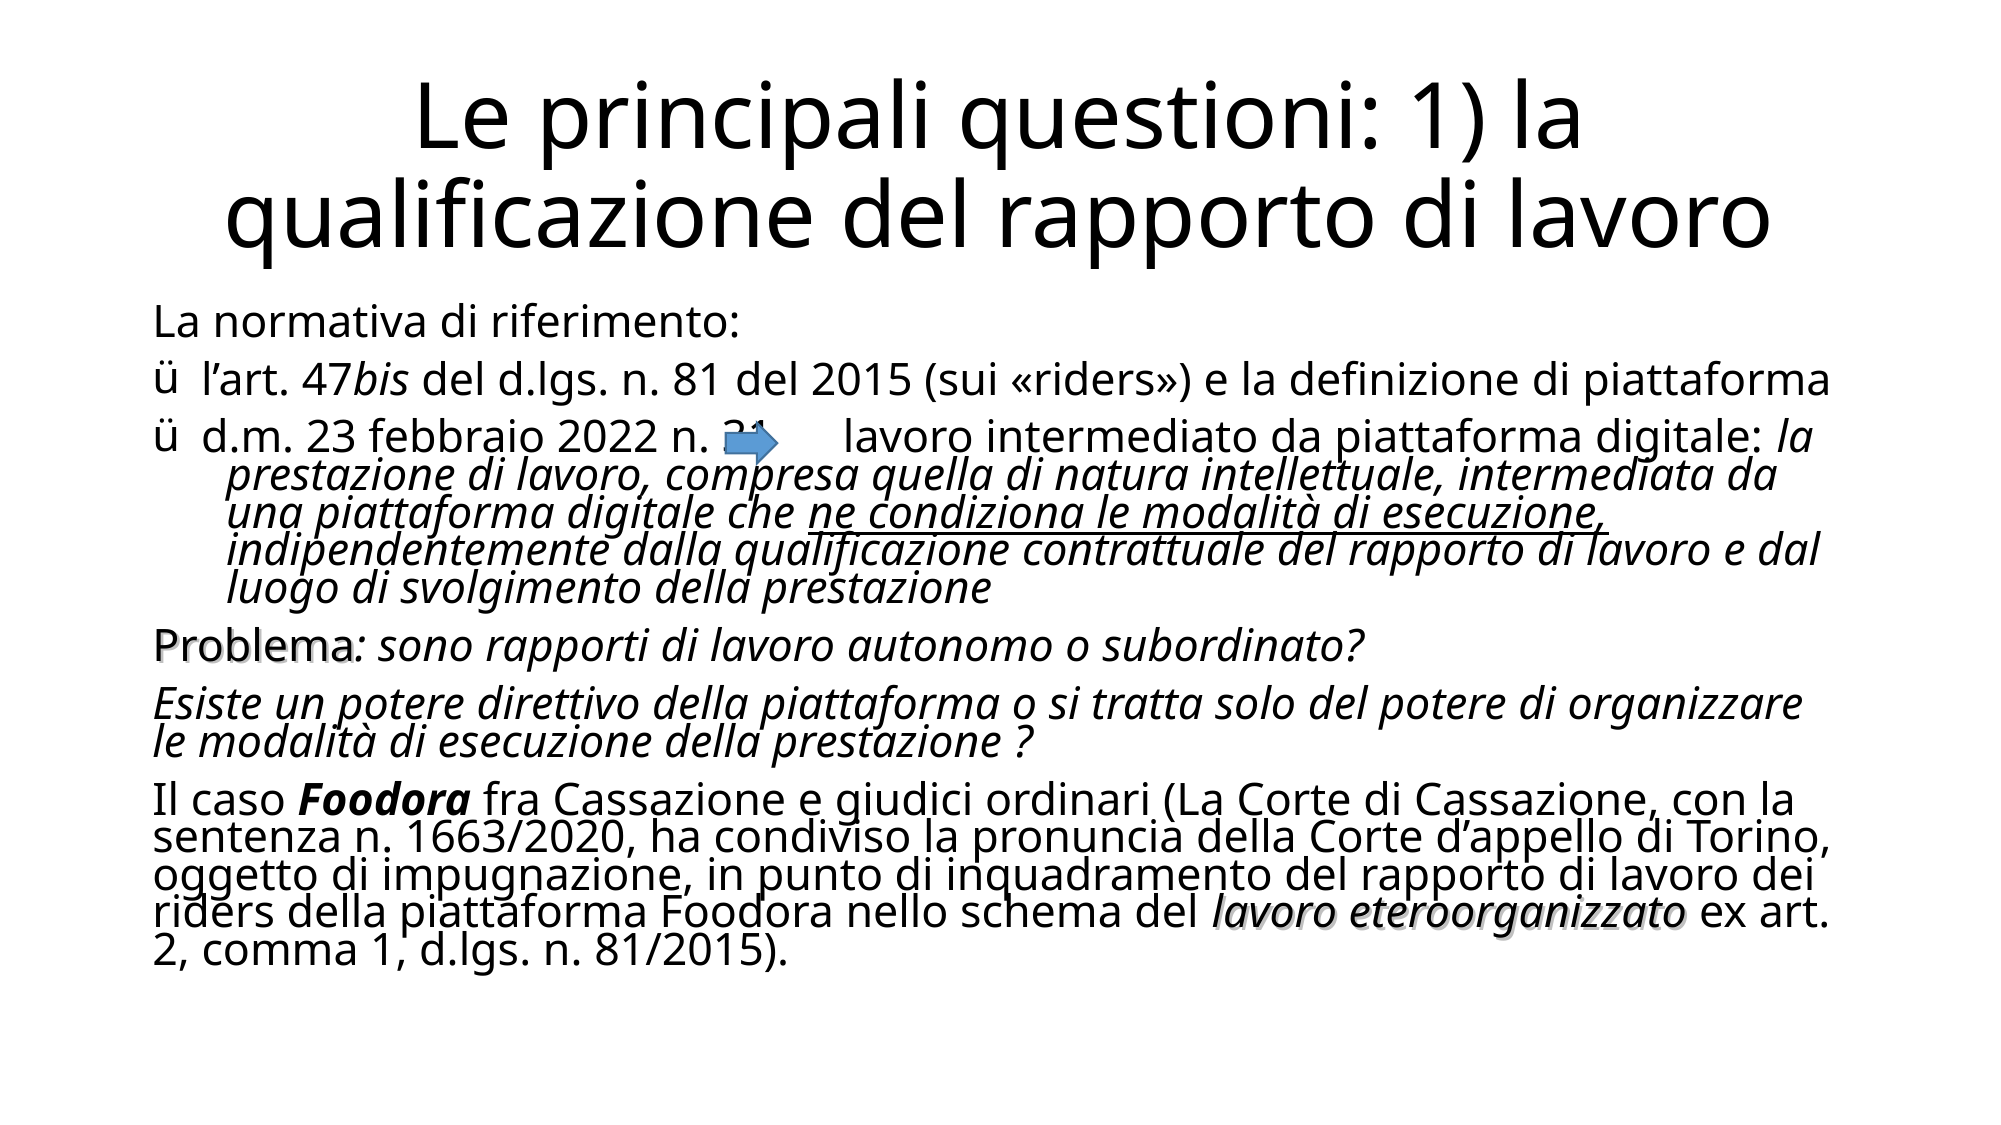

# Le principali questioni: 1) la qualificazione del rapporto di lavoro
La normativa di riferimento:
 l’art. 47bis del d.lgs. n. 81 del 2015 (sui «riders») e la definizione di piattaforma
 d.m. 23 febbraio 2022 n. 31 lavoro intermediato da piattaforma digitale: la prestazione di lavoro, compresa quella di natura intellettuale, intermediata da una piattaforma digitale che ne condiziona le modalità di esecuzione, indipendentemente dalla qualificazione contrattuale del rapporto di lavoro e dal luogo di svolgimento della prestazione
Problema: sono rapporti di lavoro autonomo o subordinato?
Esiste un potere direttivo della piattaforma o si tratta solo del potere di organizzare le modalità di esecuzione della prestazione ?
Il caso Foodora fra Cassazione e giudici ordinari (La Corte di Cassazione, con la sentenza n. 1663/2020, ha condiviso la pronuncia della Corte d’appello di Torino, oggetto di impugnazione, in punto di inquadramento del rapporto di lavoro dei riders della piattaforma Foodora nello schema del lavoro eteroorganizzato ex art. 2, comma 1, d.lgs. n. 81/2015).